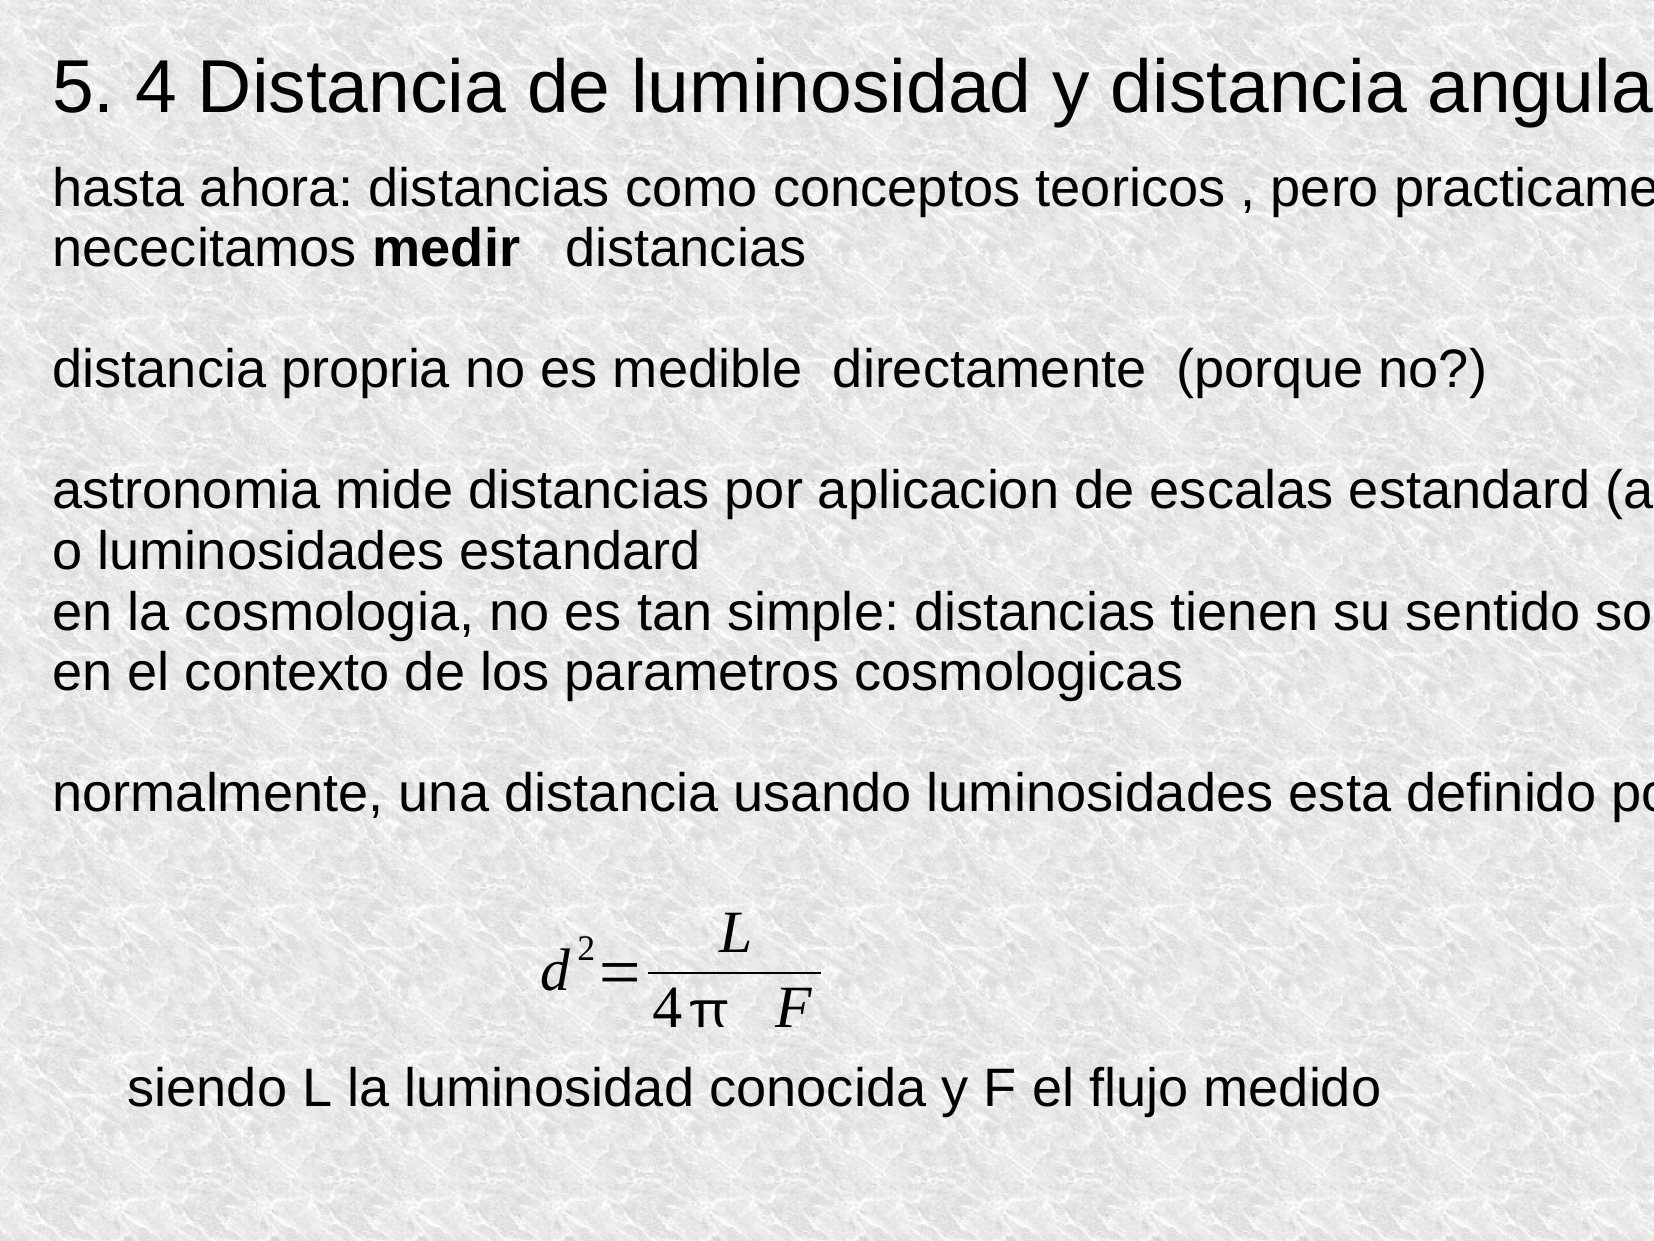

5. 4 Distancia de luminosidad y distancia angular
hasta ahora: distancias como conceptos teoricos , pero practicamente
nececitamos medir distancias
distancia propria no es medible directamente (porque no?)
astronomia mide distancias por aplicacion de escalas estandard (angulos)
o luminosidades estandard
en la cosmologia, no es tan simple: distancias tienen su sentido solo
en el contexto de los parametros cosmologicas
normalmente, una distancia usando luminosidades esta definido por
siendo L la luminosidad conocida y F el flujo medido